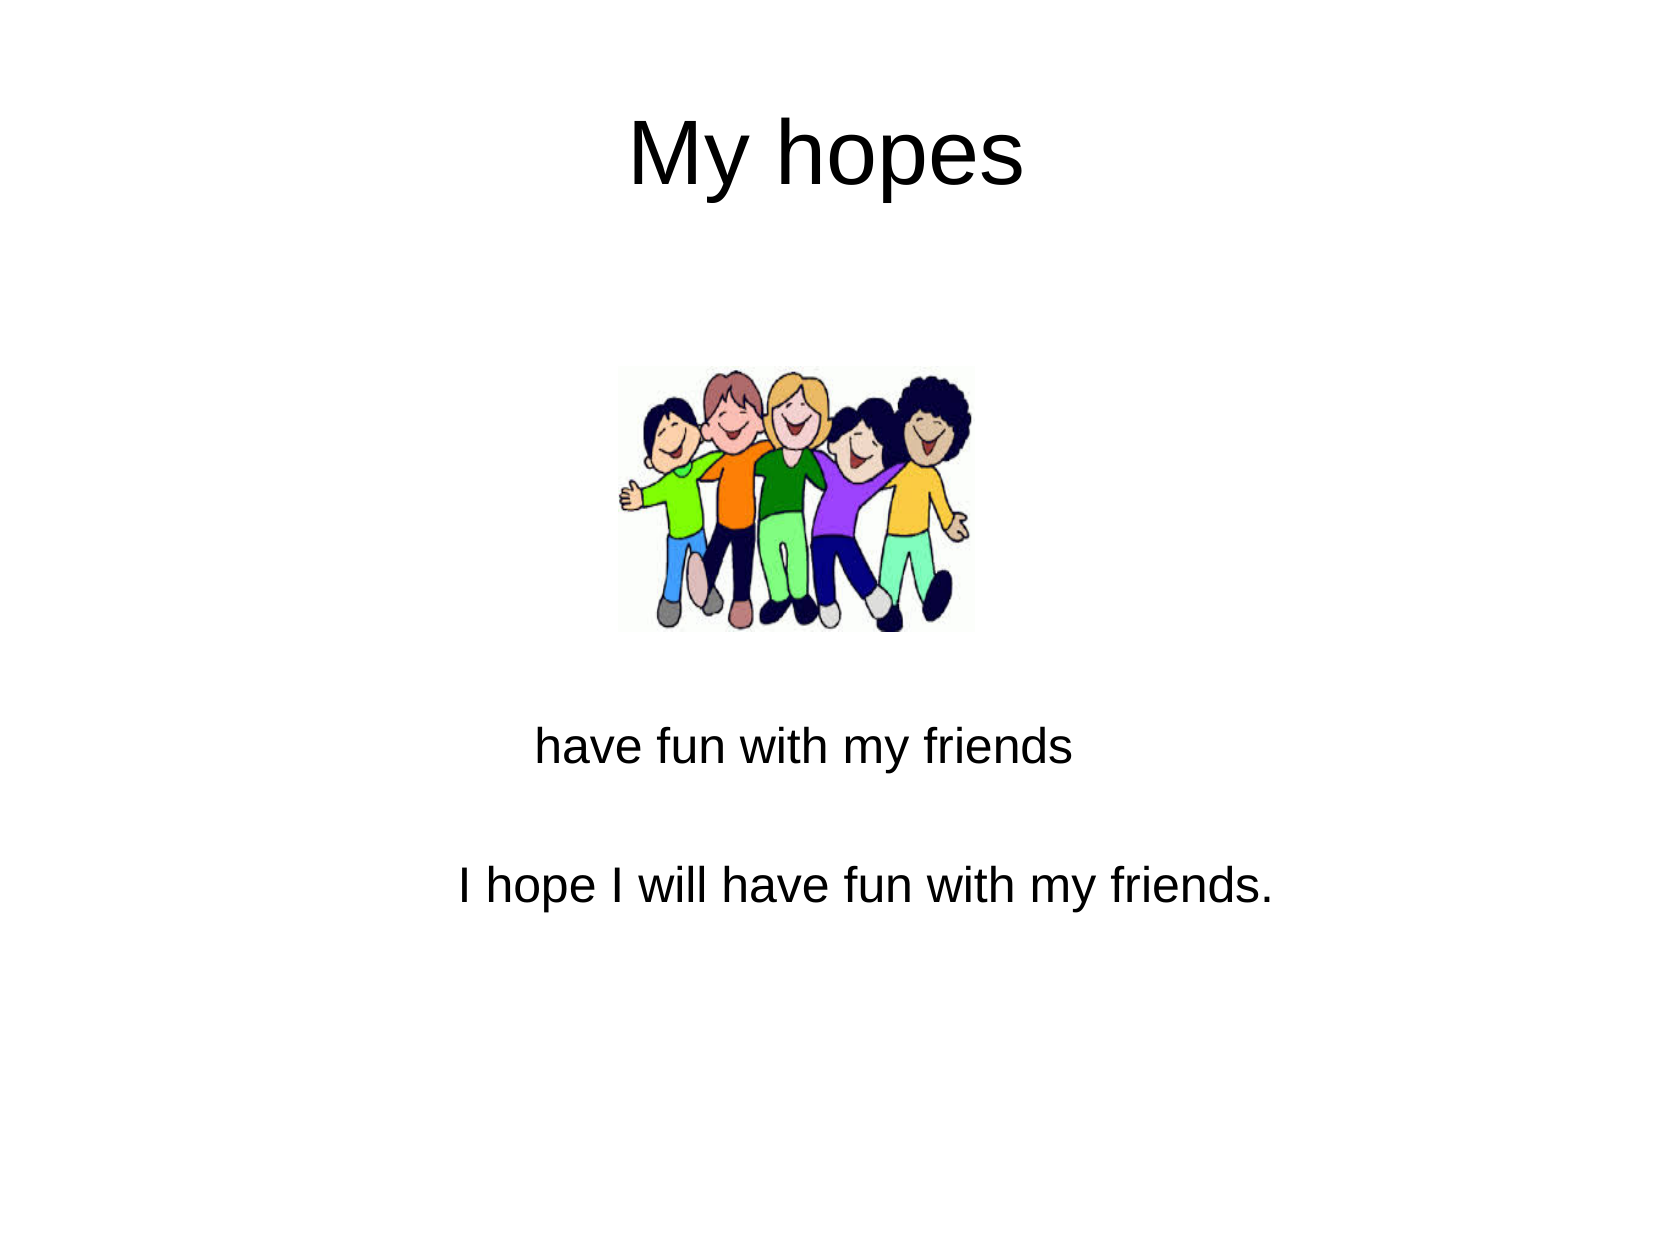

# My hopes
have fun with my friends
I hope I will have fun with my friends.